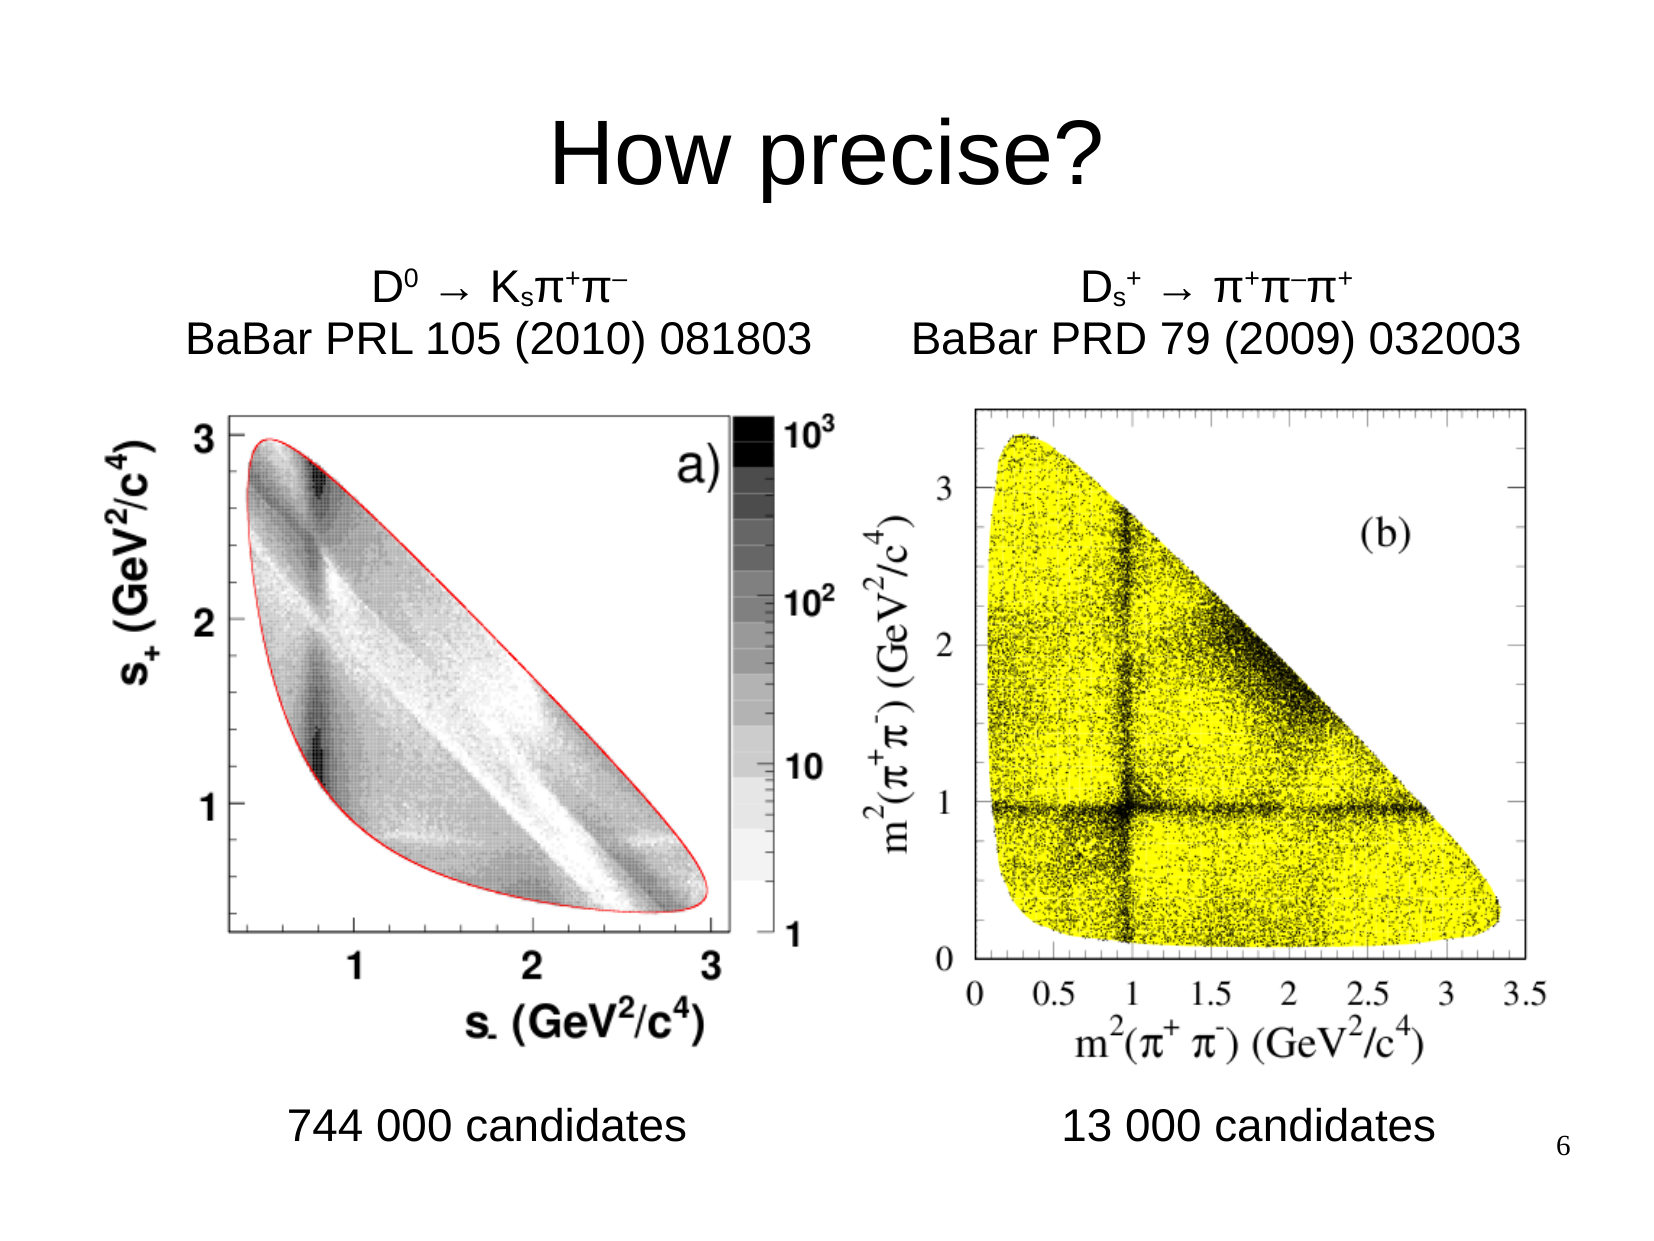

# How precise?
D0 → Ksπ+π–
BaBar PRL 105 (2010) 081803
Ds+ → π+π–π+
BaBar PRD 79 (2009) 032003
744 000 candidates
13 000 candidates
6